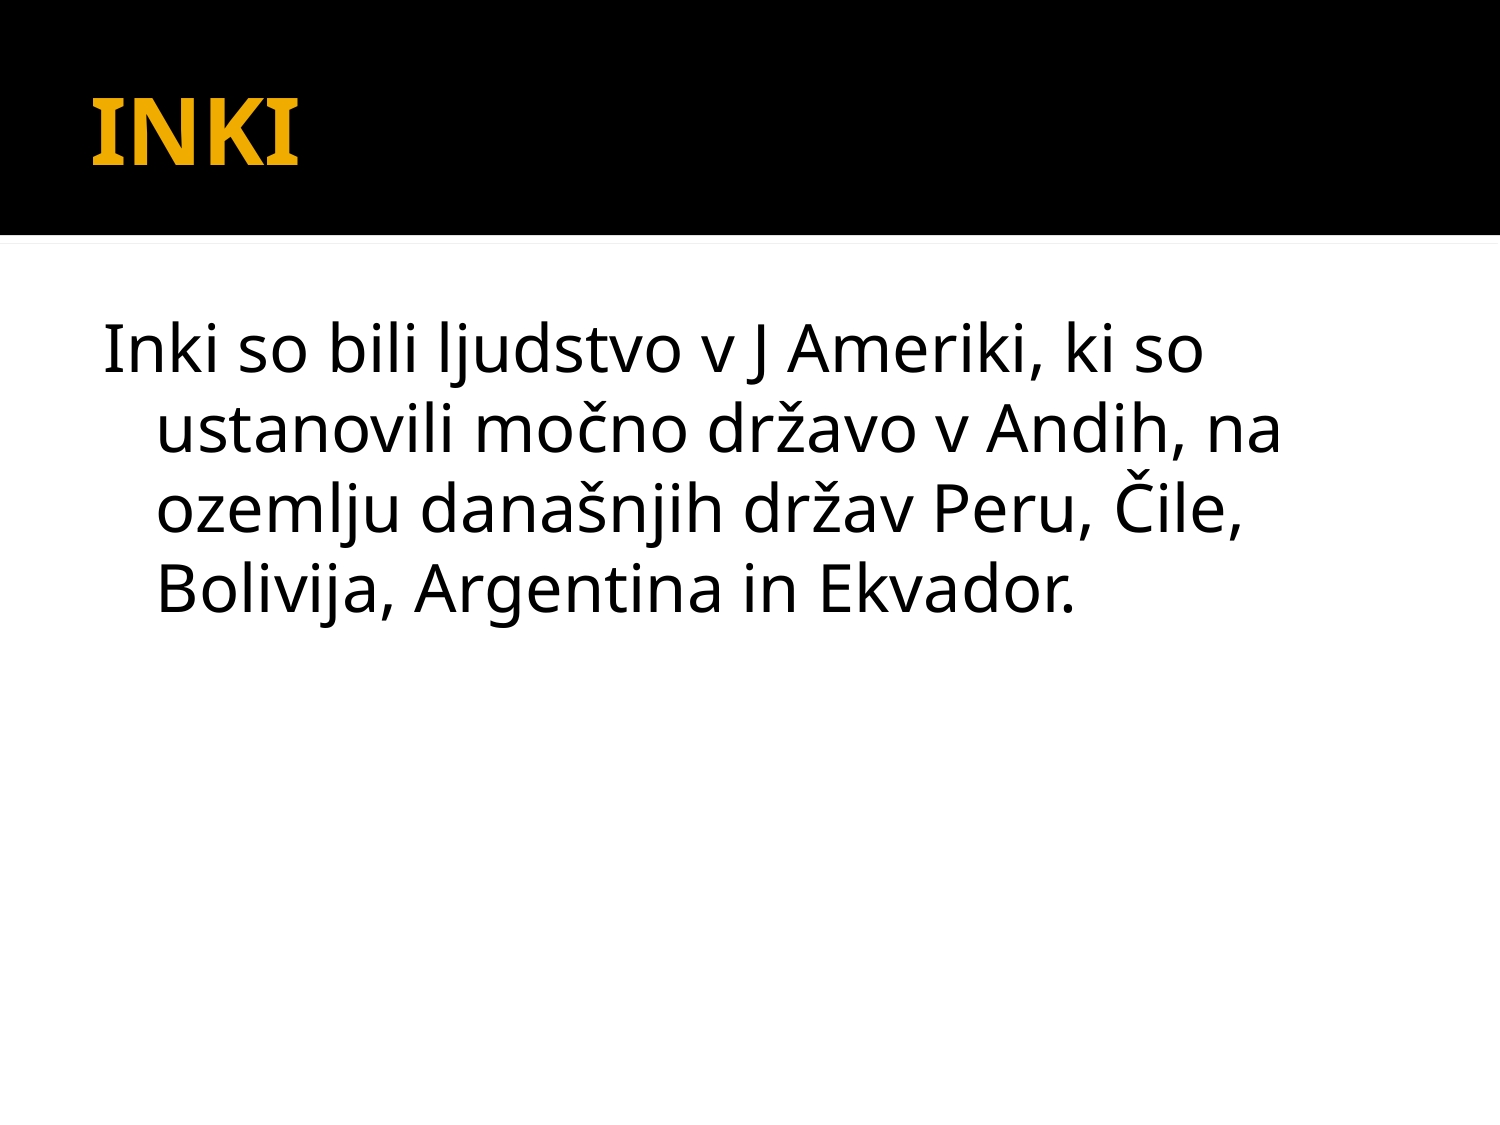

# INKI
Inki so bili ljudstvo v J Ameriki, ki so ustanovili močno državo v Andih, na ozemlju današnjih držav Peru, Čile, Bolivija, Argentina in Ekvador.